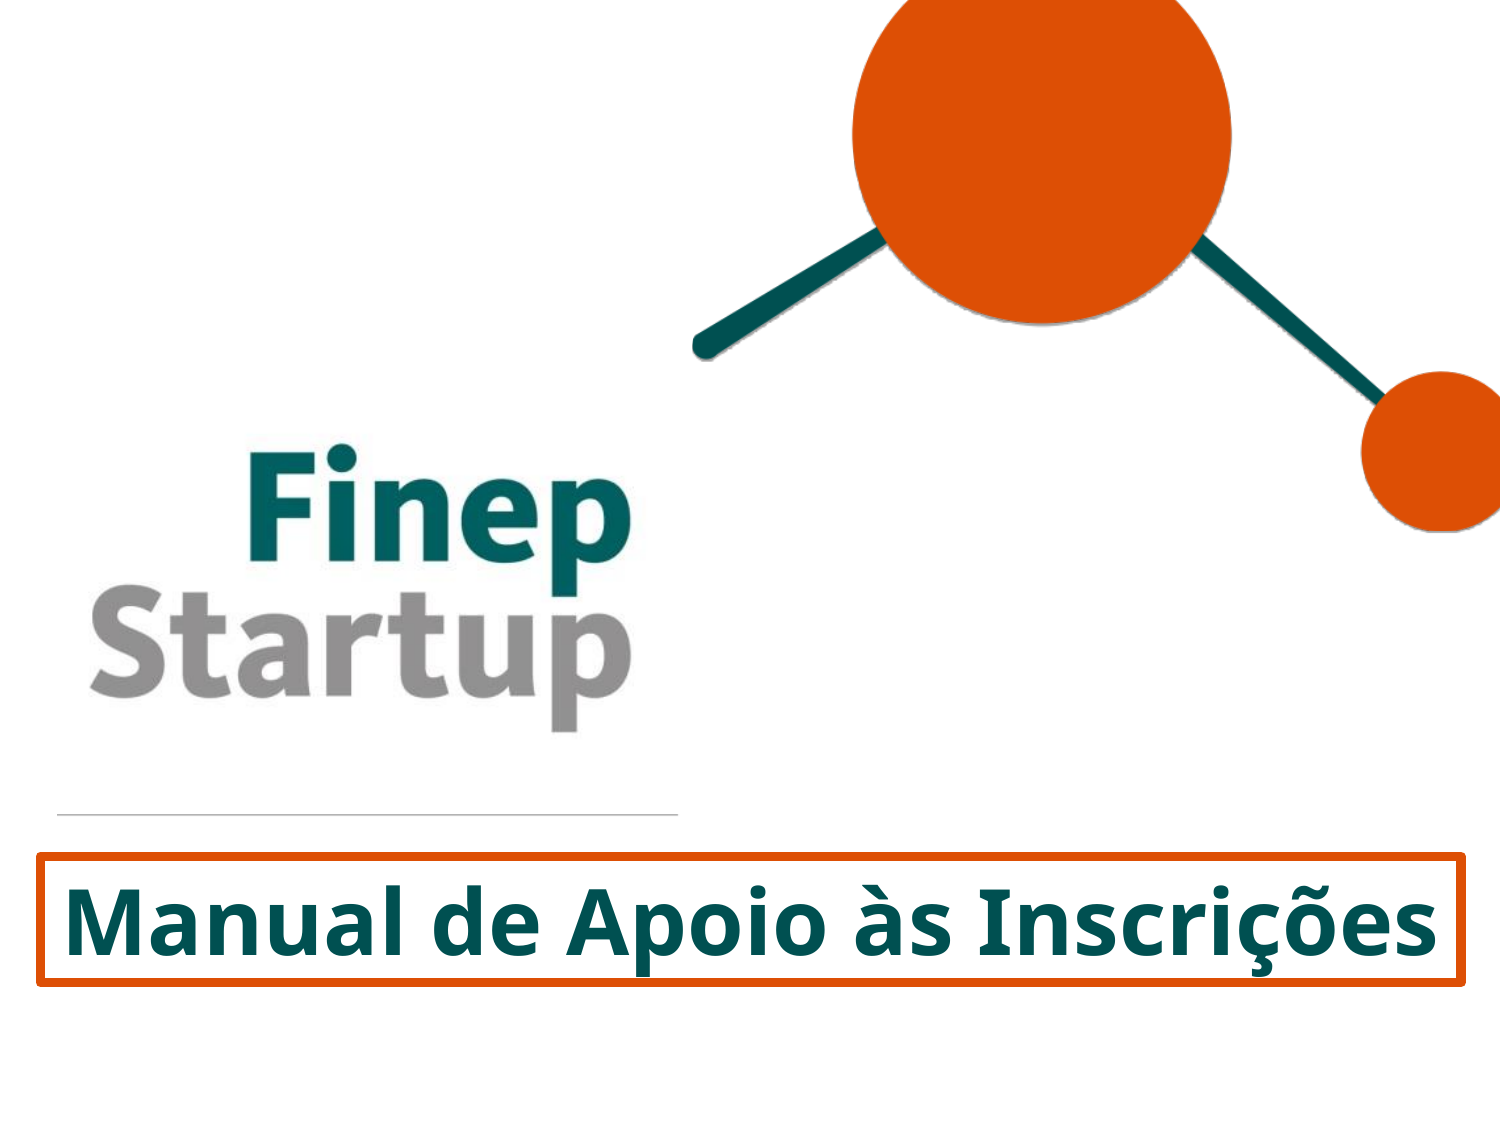

# Capa
Manual de Apoio às Inscrições